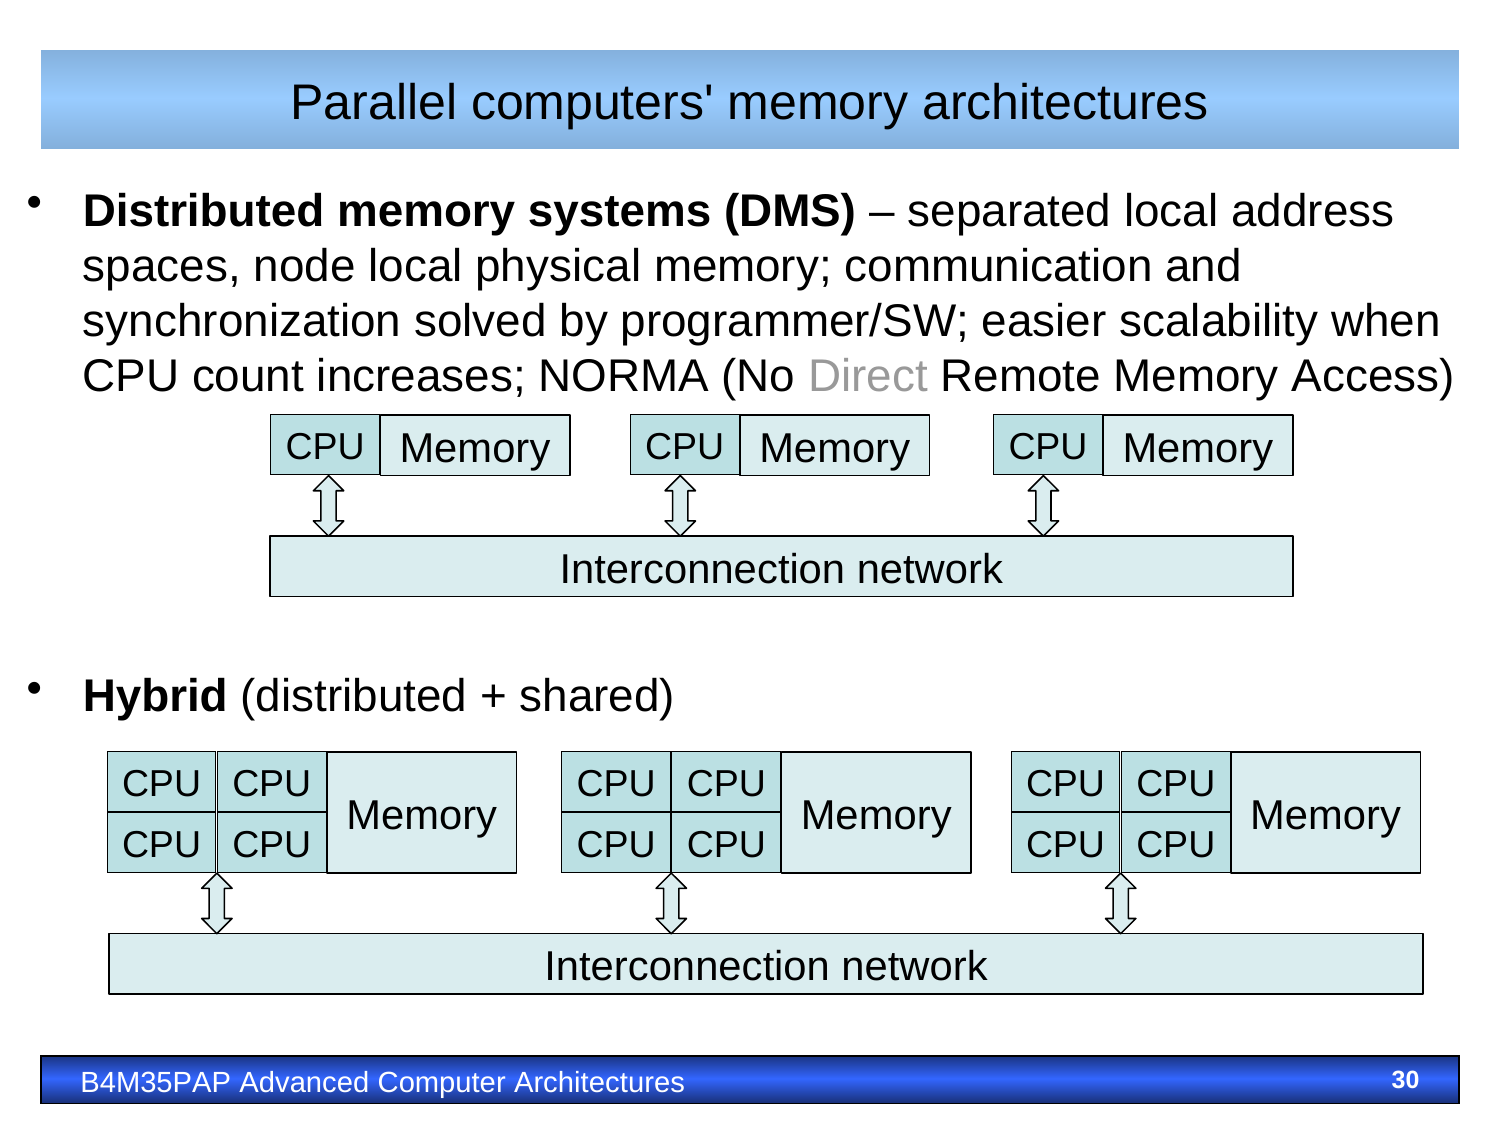

# Parallel computers' memory architectures
Distributed memory systems (DMS) – separated local address spaces, node local physical memory; communication and synchronization solved by programmer/SW; easier scalability when CPU count increases; NORMA (No Direct Remote Memory Access)
Hybrid (distributed + shared)
CPU
Memory
CPU
Memory
CPU
Memory
Interconnection network
CPU
CPU
Memory
CPU
CPU
CPU
CPU
Memory
CPU
CPU
CPU
CPU
Memory
CPU
CPU
Interconnection network